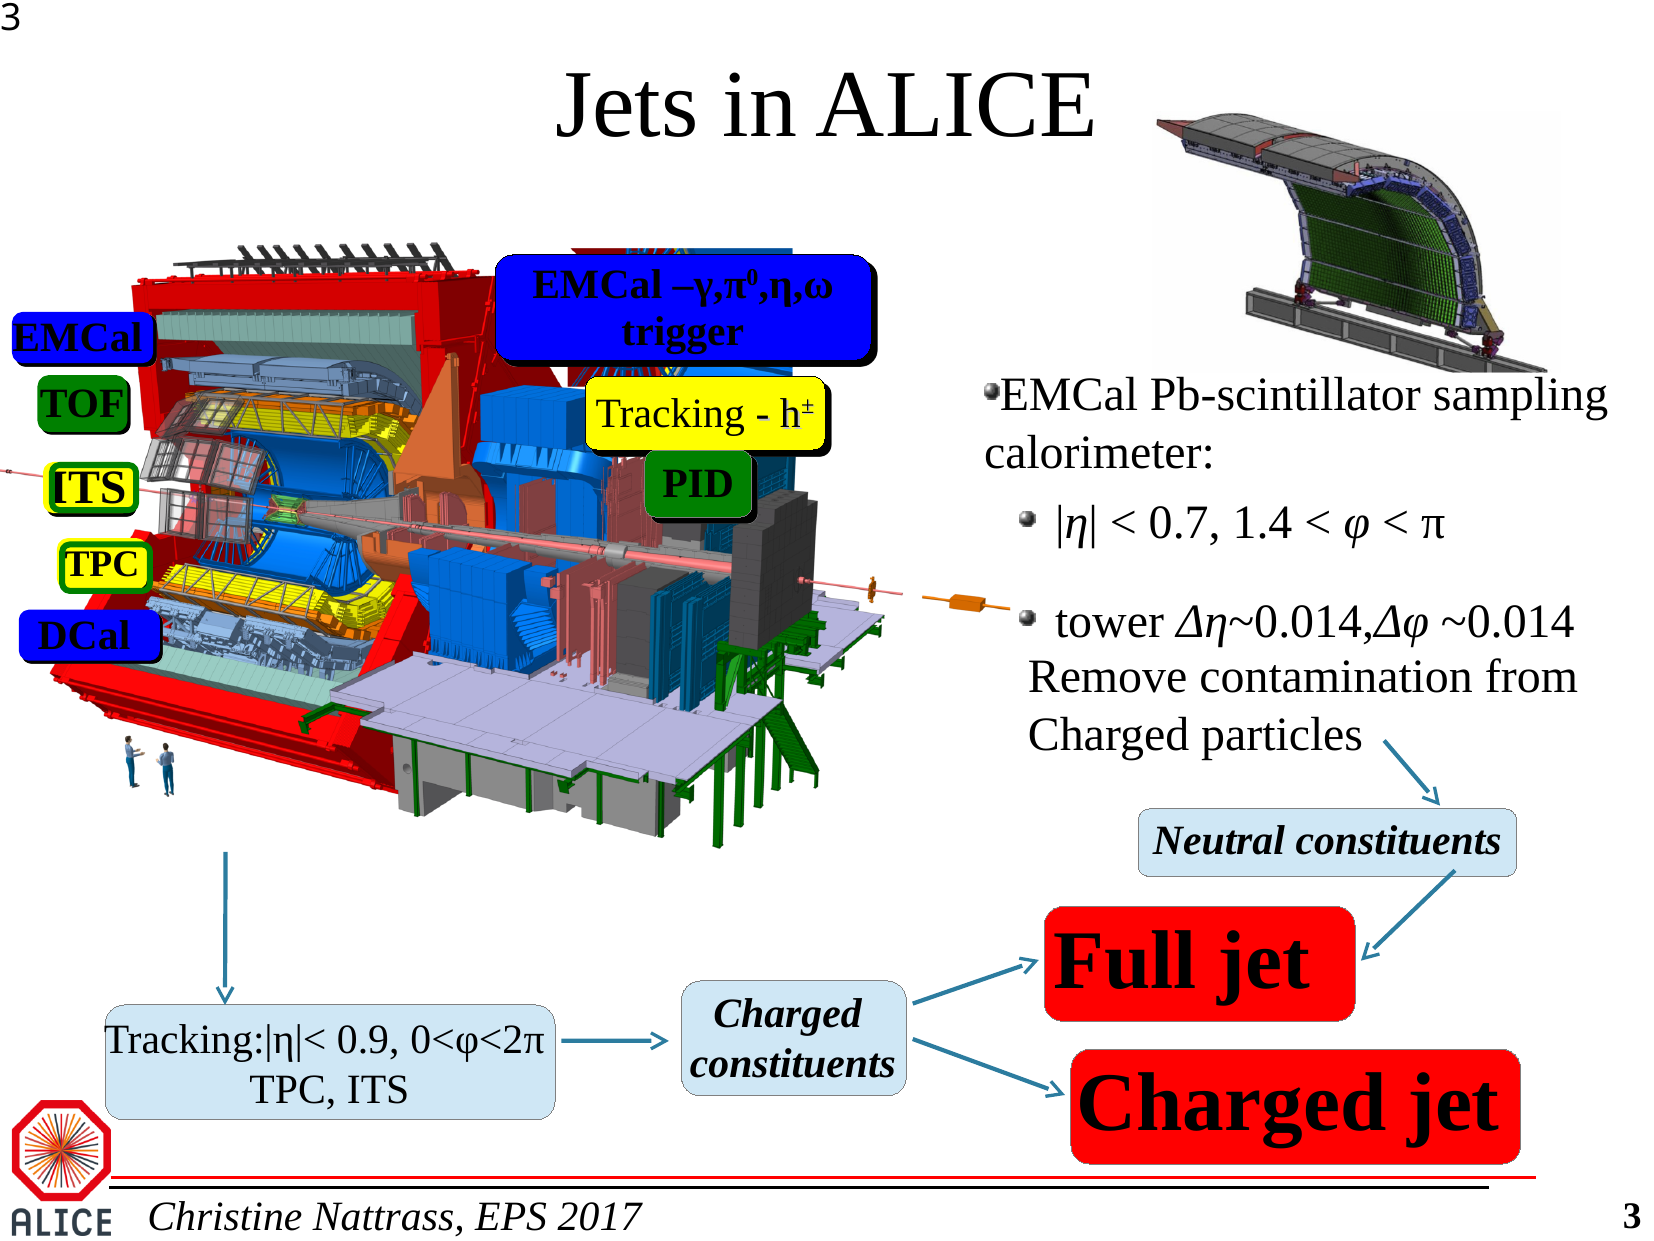

# Jets in ALICE
EMCal Pb-scintillator sampling calorimeter:
|η| < 0.7, 1.4 < φ < π
tower Δη~0.014,Δφ ~0.014
EMCal –γ,π0,η,ω
trigger
EMCal
DCal
Tracking - h±
ITS
TPC
TOF
PID
Remove contamination from
Charged particles
Neutral constituents
Full jet
Charged
constituents
Tracking:|η|< 0.9, 0<φ<2π
TPC, ITS
Charged jet